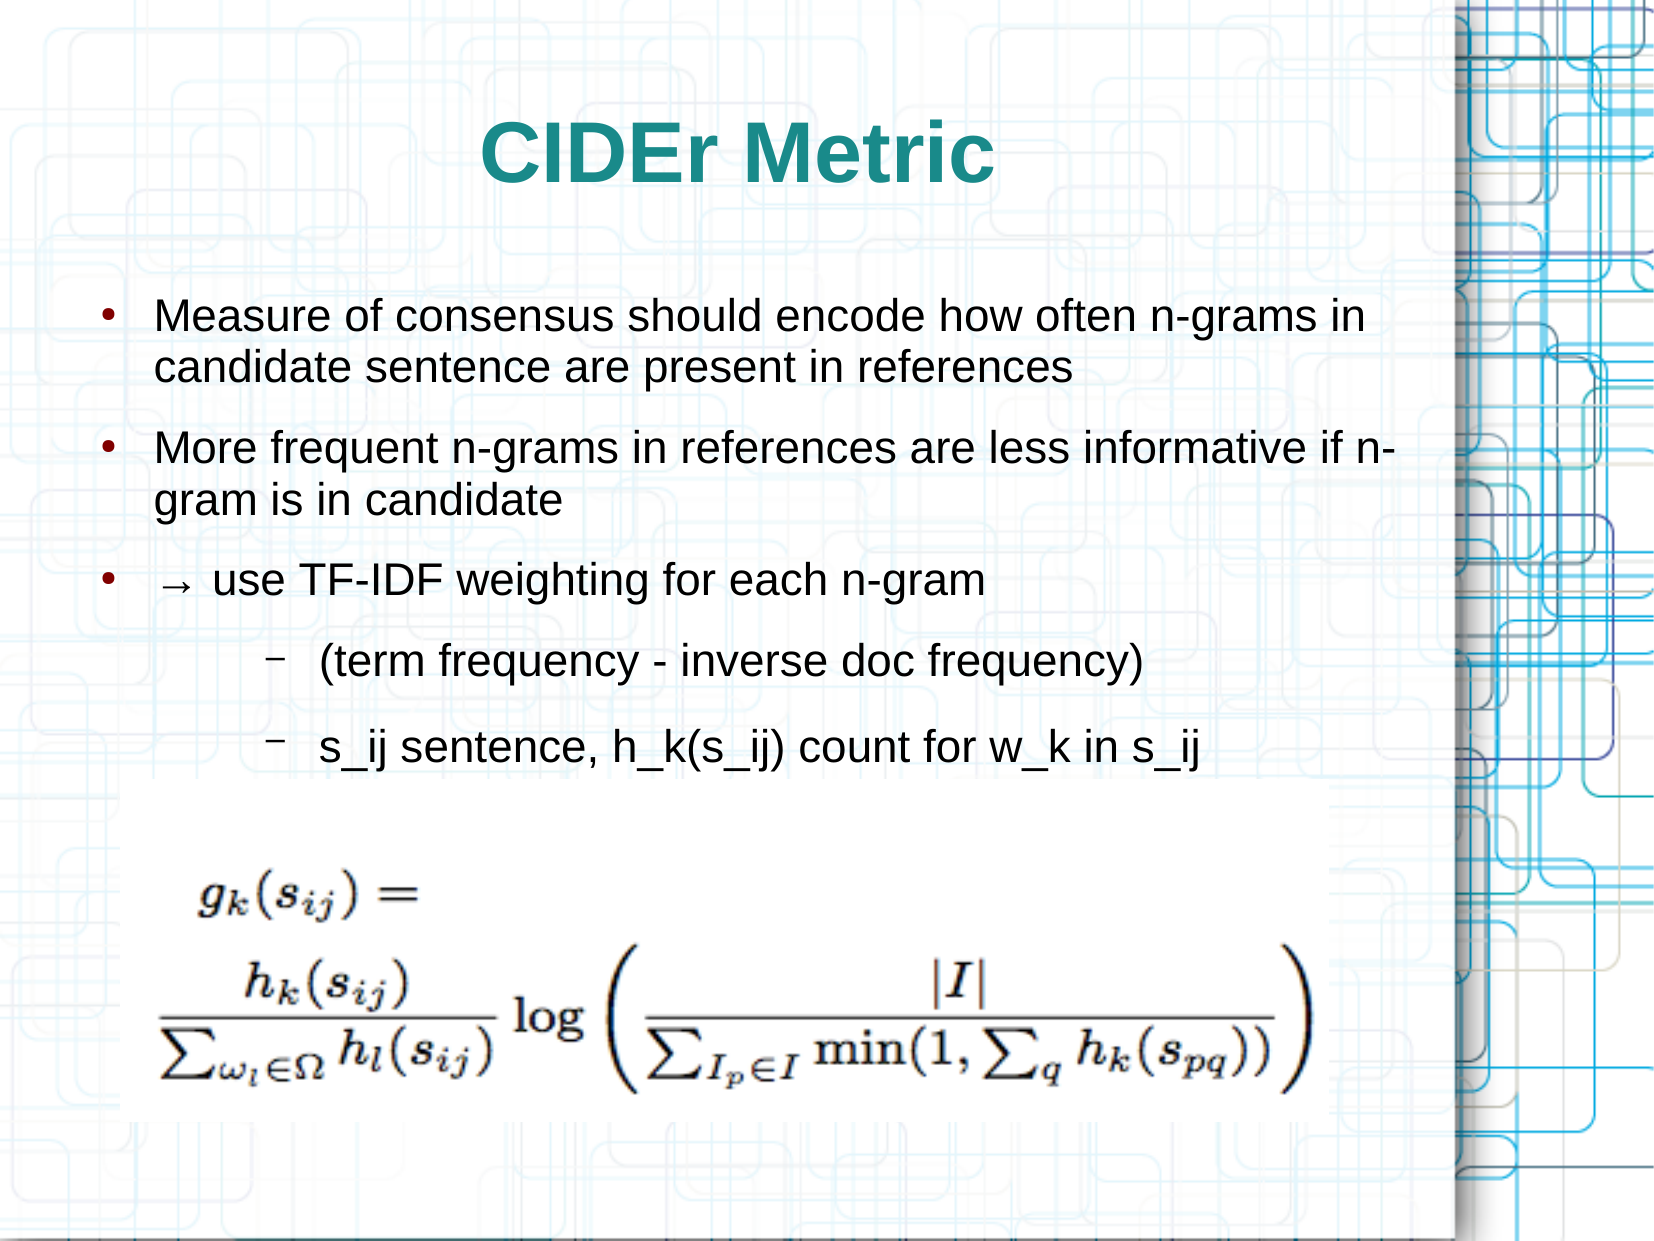

# CIDEr Metric
Measure of consensus should encode how often n-grams in candidate sentence are present in references
More frequent n-grams in references are less informative if n-gram is in candidate
→ use TF-IDF weighting for each n-gram
(term frequency - inverse doc frequency)
s_ij sentence, h_k(s_ij) count for w_k in s_ij